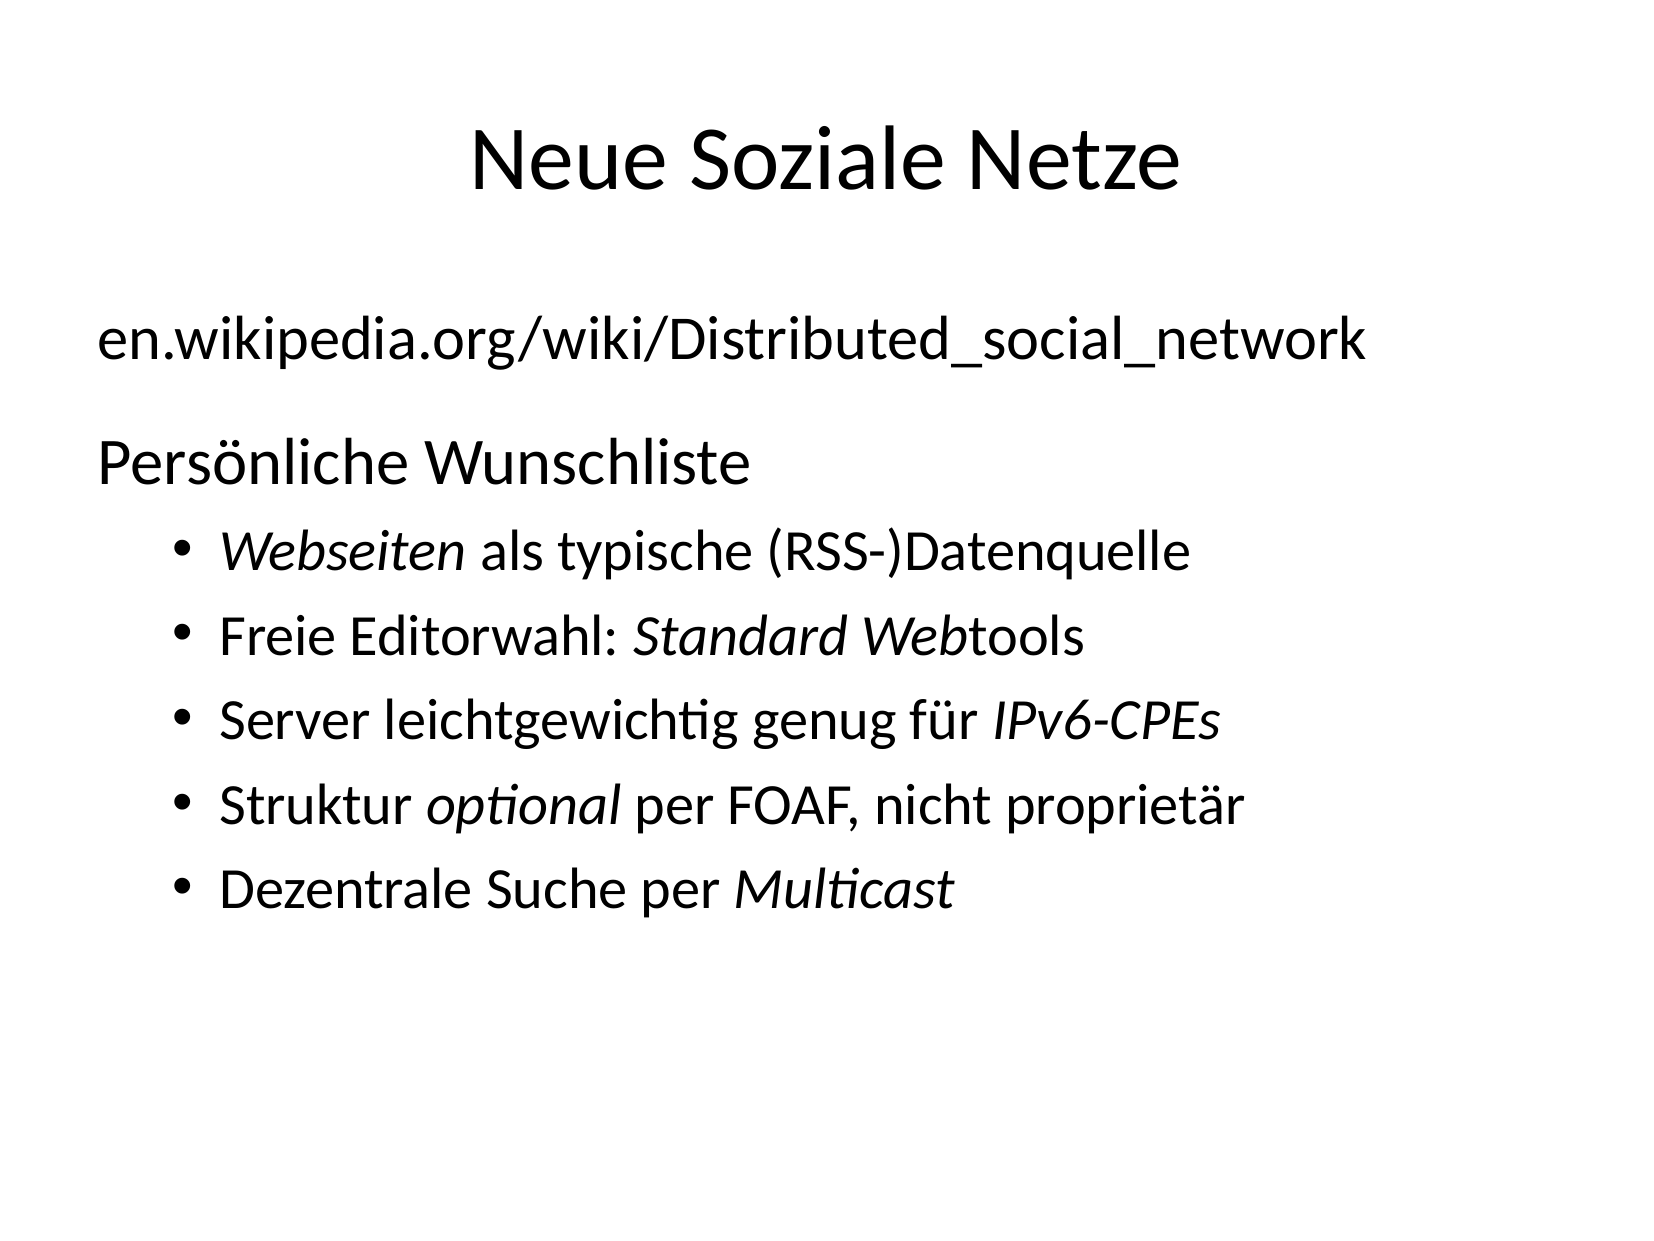

# Neue Soziale Netze
en.wikipedia.org/wiki/Distributed_social_network
Persönliche Wunschliste
Webseiten als typische (RSS-)Datenquelle
Freie Editorwahl: Standard Webtools
Server leichtgewichtig genug für IPv6-CPEs
Struktur optional per FOAF, nicht proprietär
Dezentrale Suche per Multicast